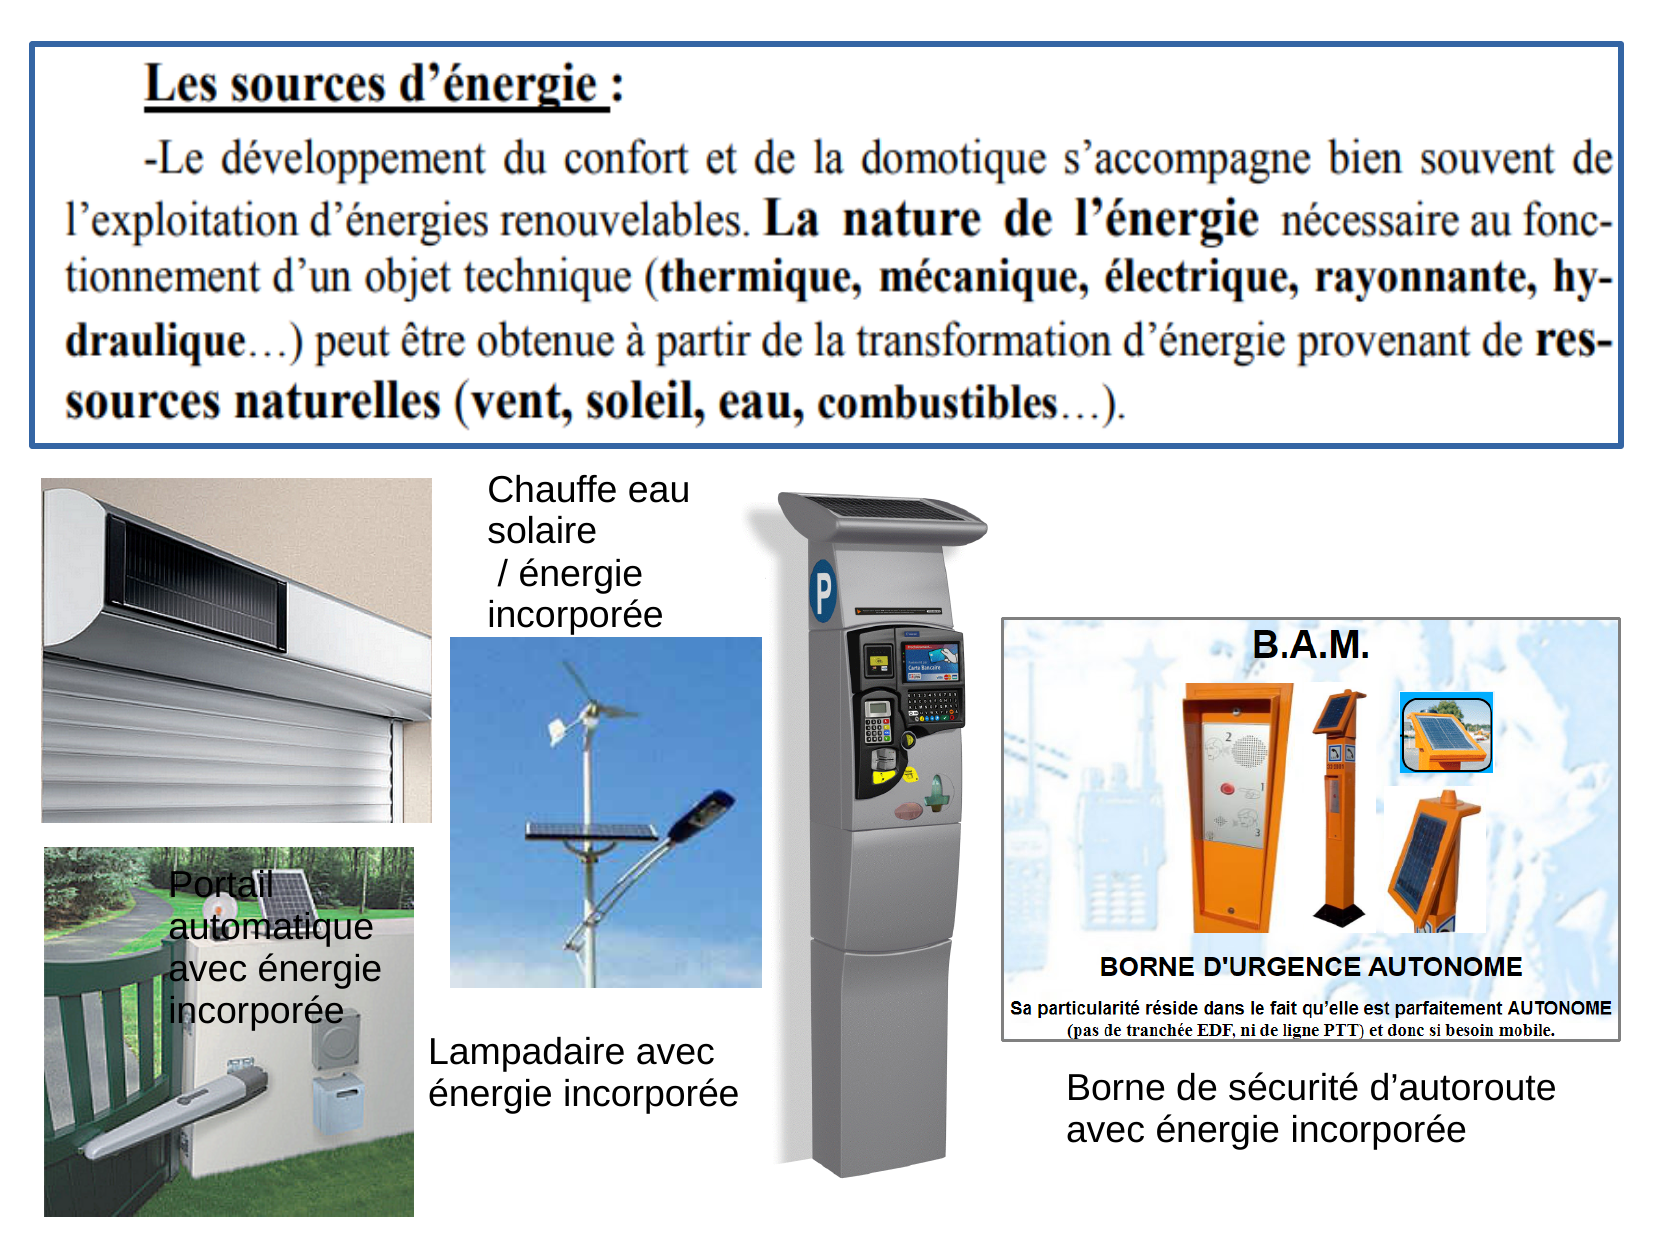

Chauffe eau solaire
 / énergie incorporée
Portail automatique avec énergie incorporée
Lampadaire avec énergie incorporée
Borne de sécurité d’autoroute avec énergie incorporée